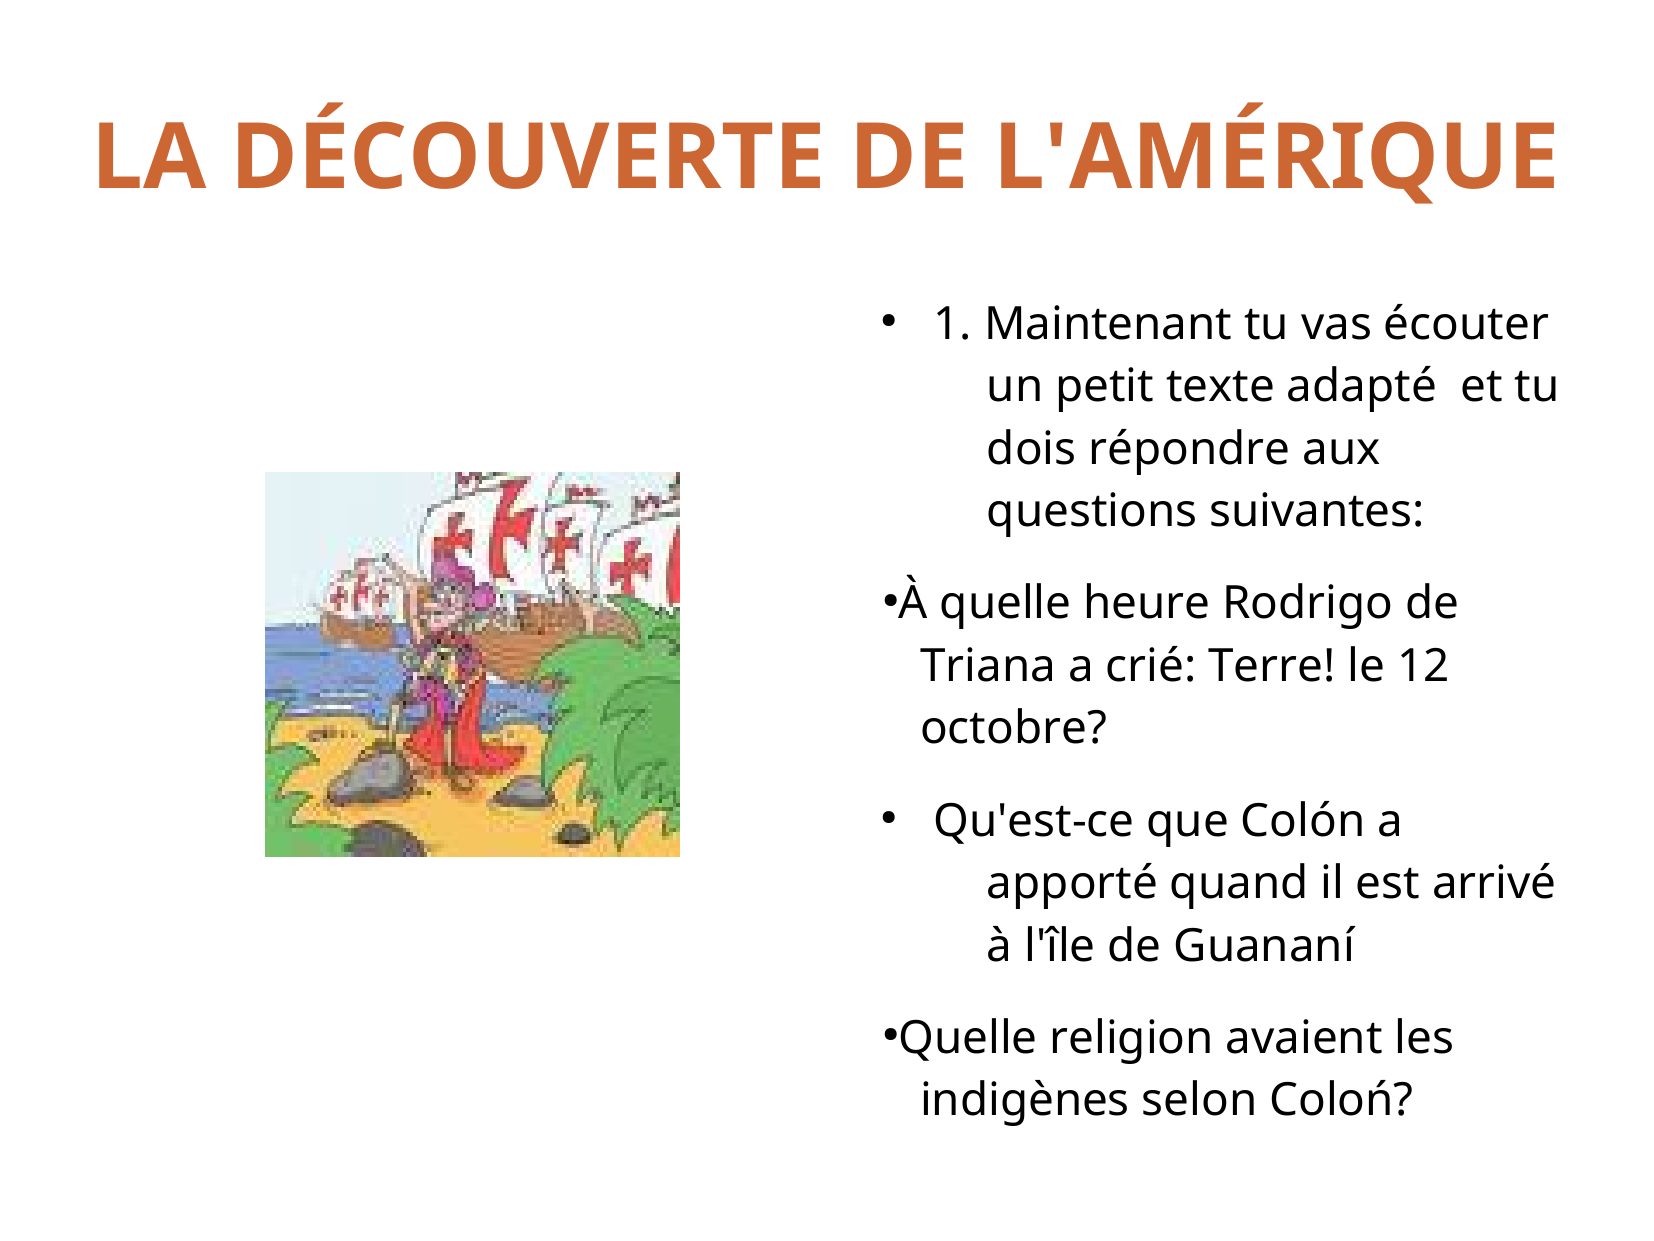

# LA DÉCOUVERTE DE L'AMÉRIQUE
1. Maintenant tu vas écouter un petit texte adapté et tu dois répondre aux questions suivantes:
À quelle heure Rodrigo de Triana a crié: Terre! le 12 octobre?
Qu'est-ce que Colón a apporté quand il est arrivé à l'île de Guananí
Quelle religion avaient les indigènes selon Coloń?